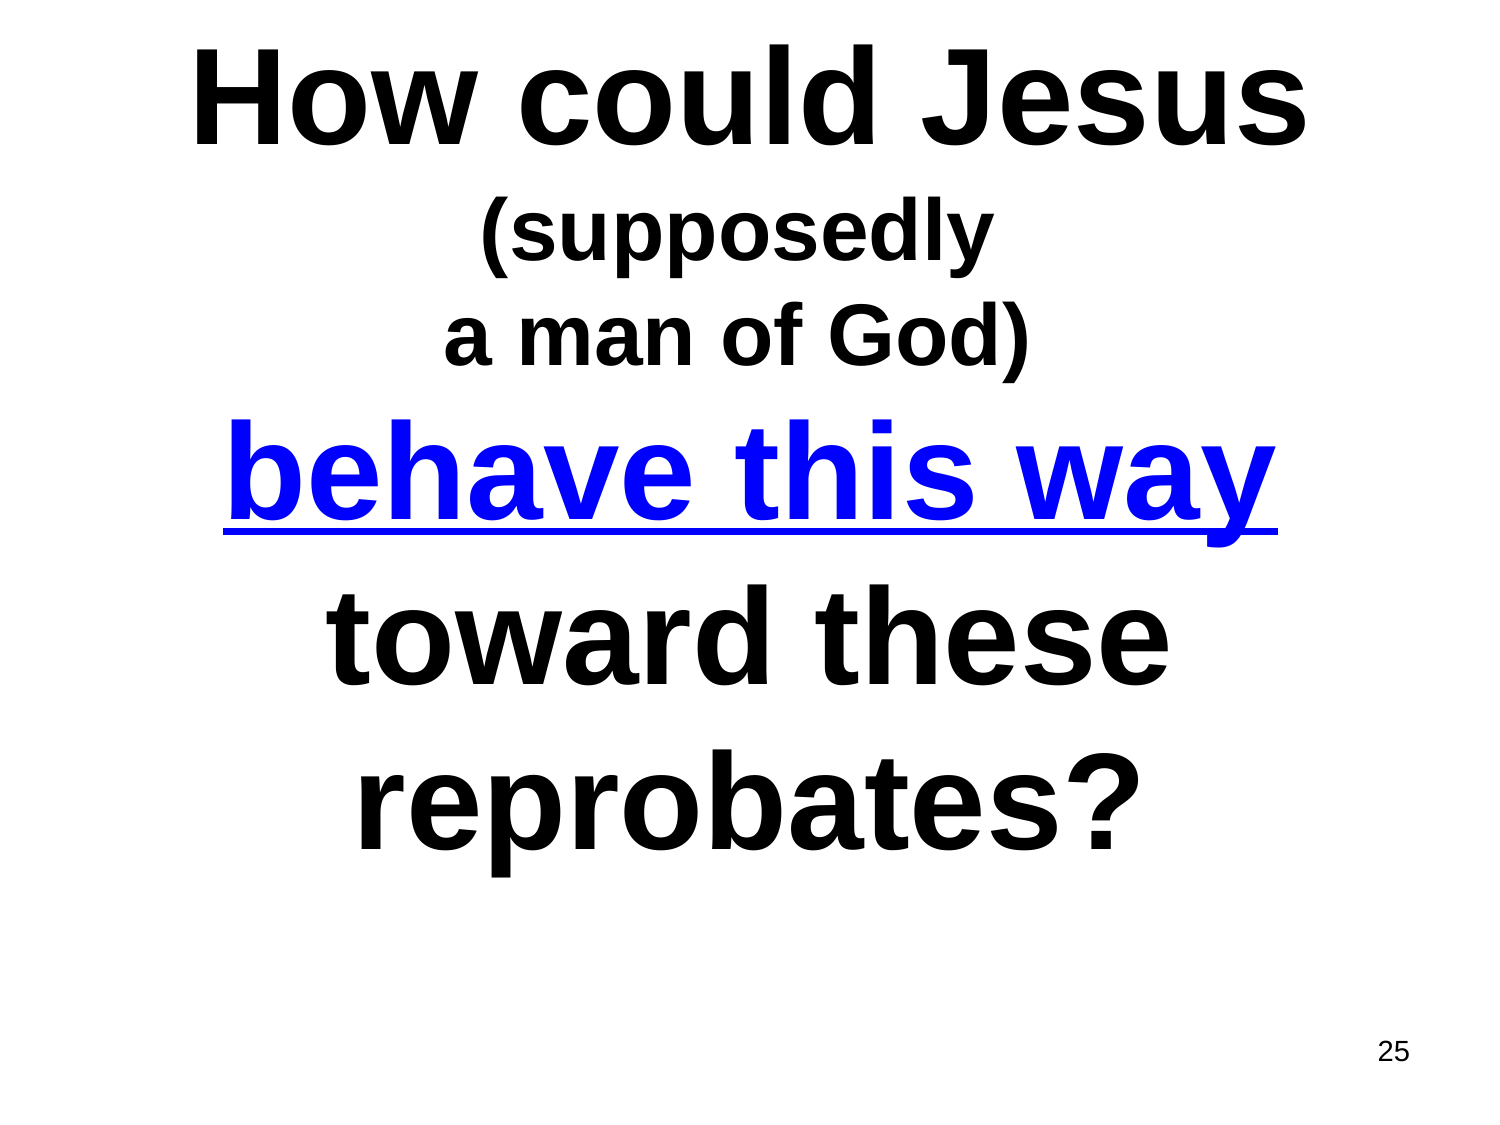

How could Jesus
(supposedly
a man of God)
behave this way toward these reprobates?